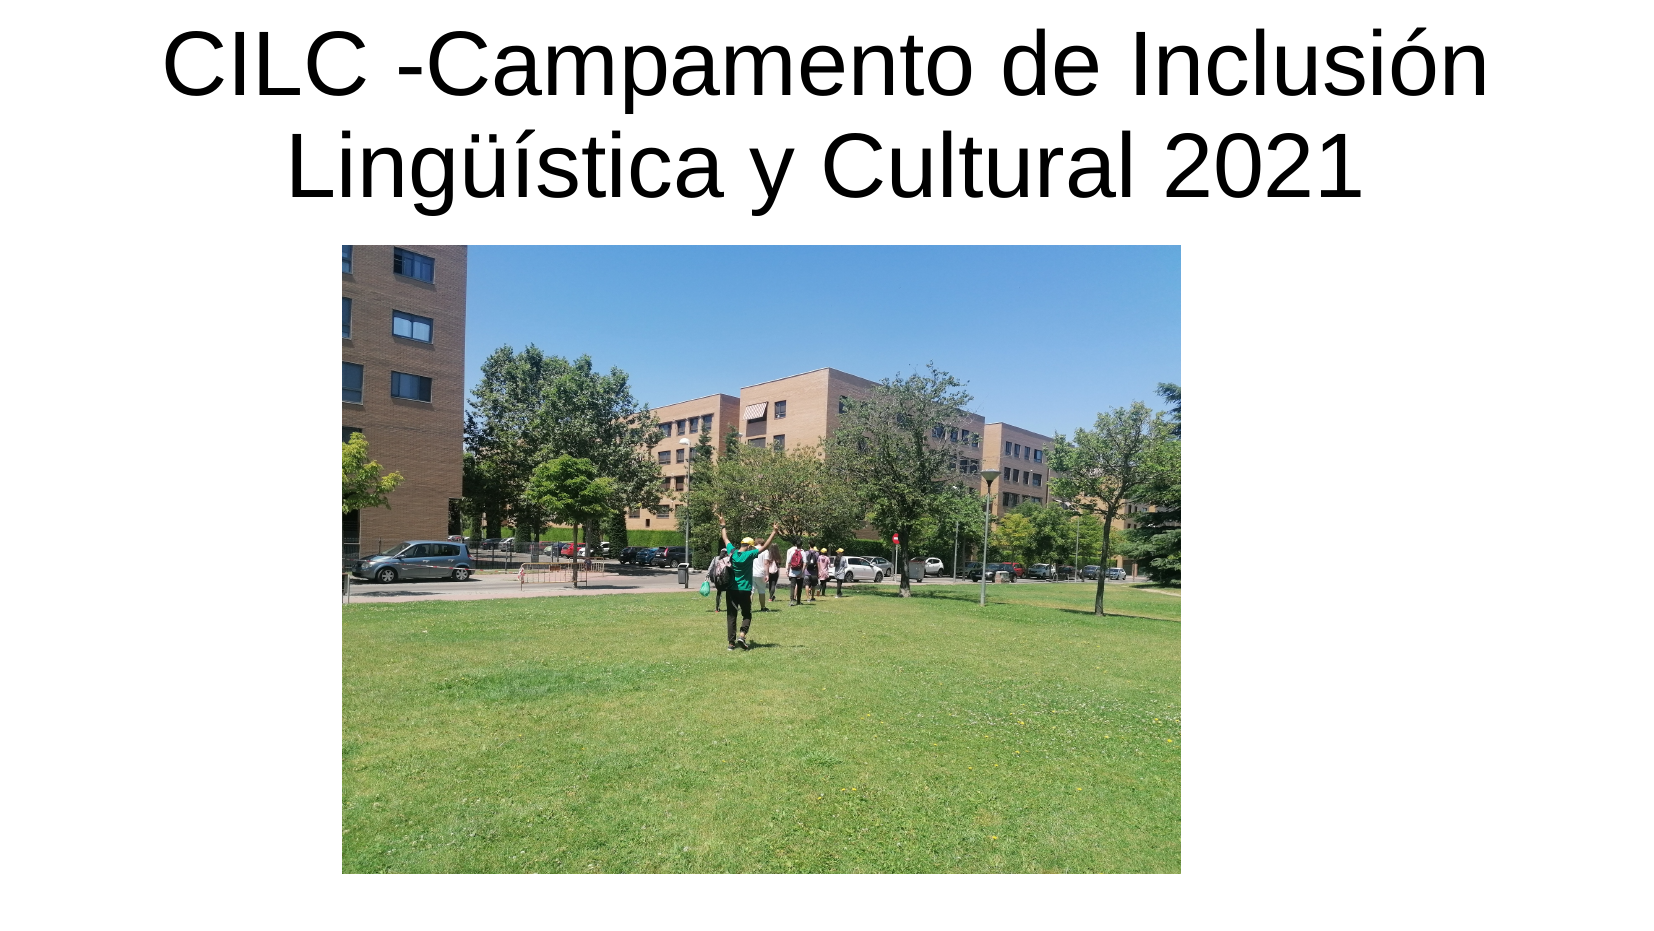

# CILC -Campamento de Inclusión Lingüística y Cultural 2021